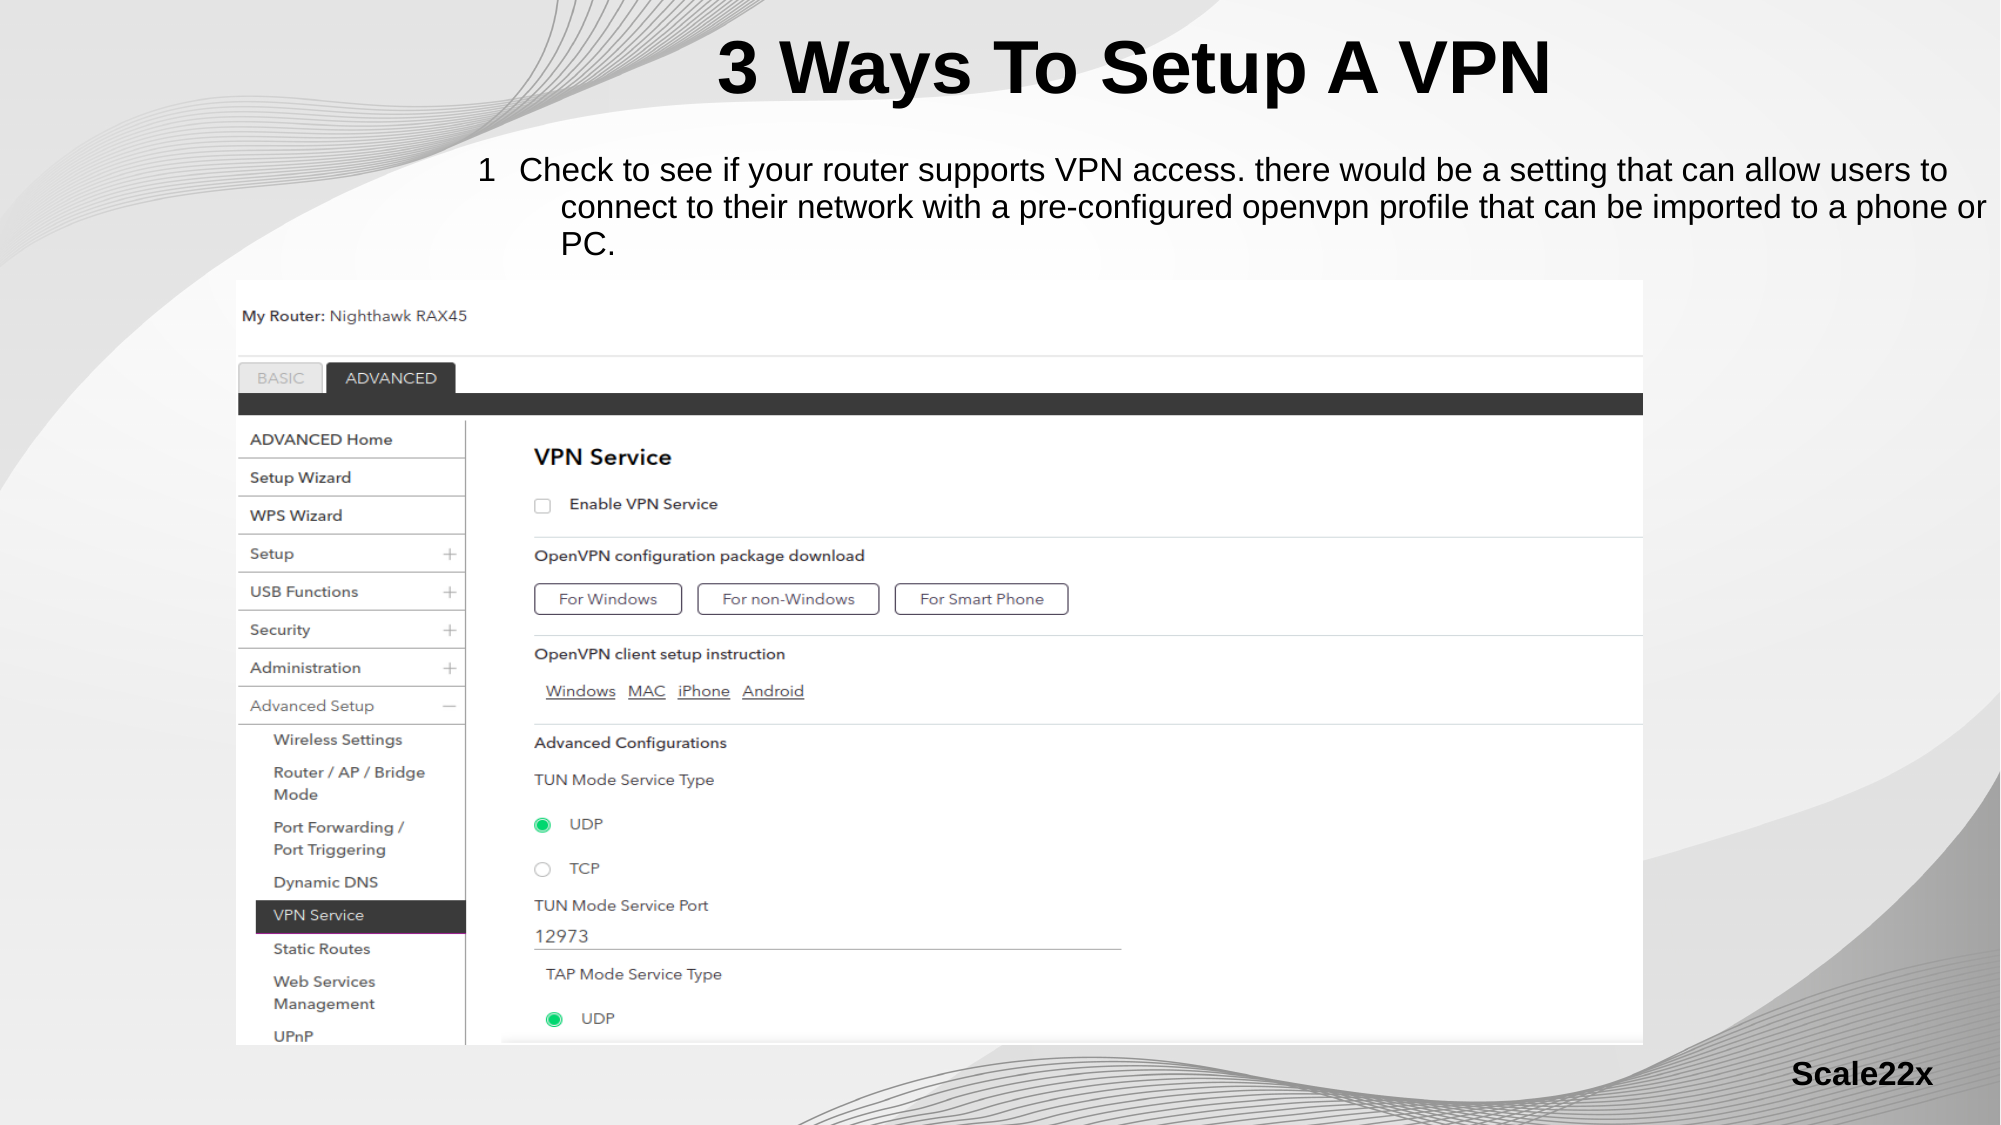

# 3 Ways To Setup A VPN
Check to see if your router supports VPN access. there would be a setting that can allow users to connect to their network with a pre-configured openvpn profile that can be imported to a phone or PC.
Scale22x